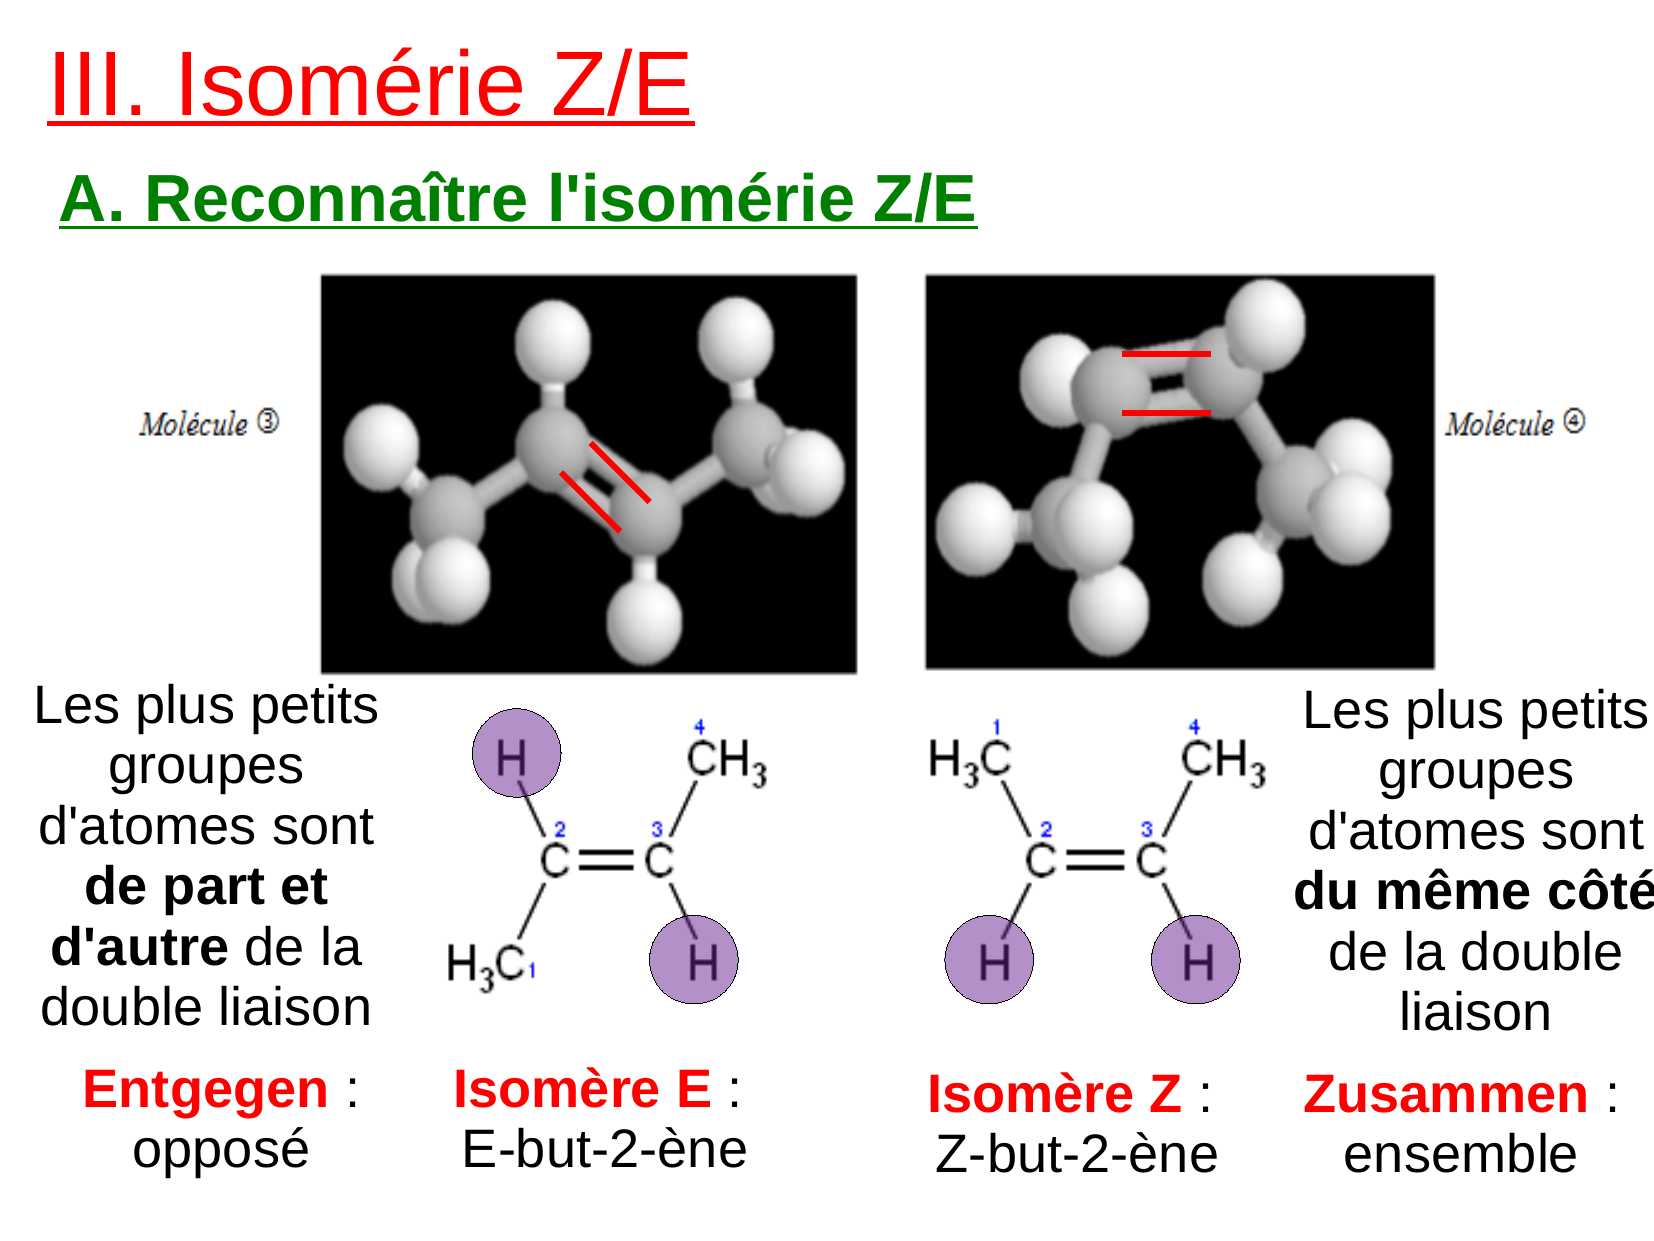

III. Isomérie Z/E
# A. Reconnaître l'isomérie Z/E
Les plus petits groupes d'atomes sont de part et d'autre de la double liaison
Les plus petits groupes d'atomes sont du même côté de la double liaison
Entgegen : opposé
Isomère E :
E-but-2-ène
Isomère Z :
Z-but-2-ène
Zusammen : ensemble